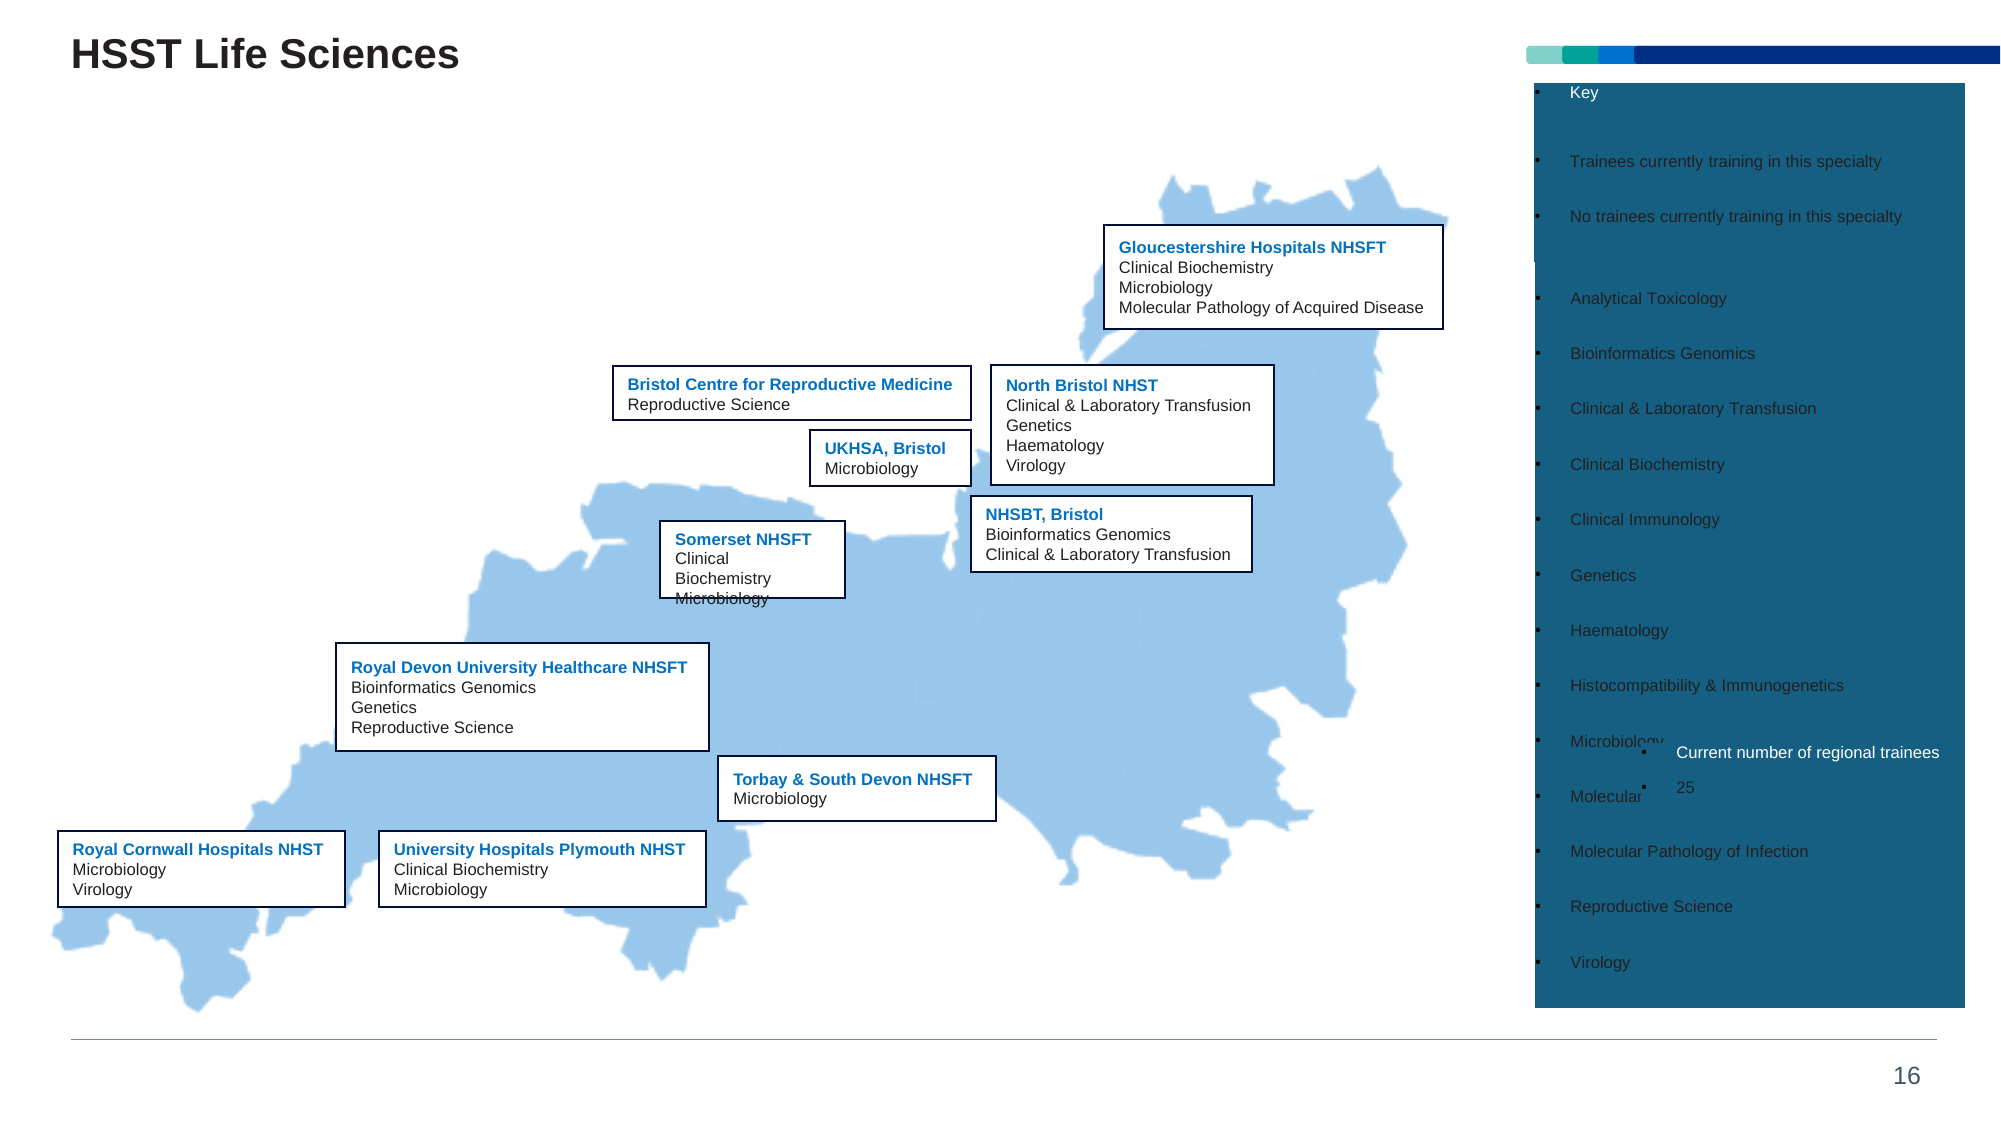

# HSST Life Sciences
| Key | |
| --- | --- |
| Trainees currently training in this specialty | |
| No trainees currently training in this specialty | |
| Specialty | |
| --- | --- |
| Analytical Toxicology | |
| Bioinformatics Genomics | |
| Clinical & Laboratory Transfusion | |
| Clinical Biochemistry | |
| Clinical Immunology | |
| Genetics | |
| Haematology | |
| Histocompatibility & Immunogenetics | |
| Microbiology | |
| Molecular Pathology of Acquired Disease | |
| Molecular Pathology of Infection | |
| Reproductive Science | |
| Virology | |
Gloucestershire Hospitals NHSFT
Clinical Biochemistry
Microbiology
Molecular Pathology of Acquired Disease
North Bristol NHST
Clinical & Laboratory Transfusion
Genetics
Haematology
Virology
Bristol Centre for Reproductive Medicine
Reproductive Science
UKHSA, Bristol
Microbiology
NHSBT, Bristol
Bioinformatics Genomics
Clinical & Laboratory Transfusion
Somerset NHSFT
Clinical Biochemistry
Microbiology
Royal Devon University Healthcare NHSFT
Bioinformatics Genomics
Genetics
Reproductive Science
| Current number of regional trainees |
| --- |
| 25 |
Torbay & South Devon NHSFT
Microbiology
Royal Cornwall Hospitals NHST
Microbiology
Virology
University Hospitals Plymouth NHST
Clinical Biochemistry
Microbiology